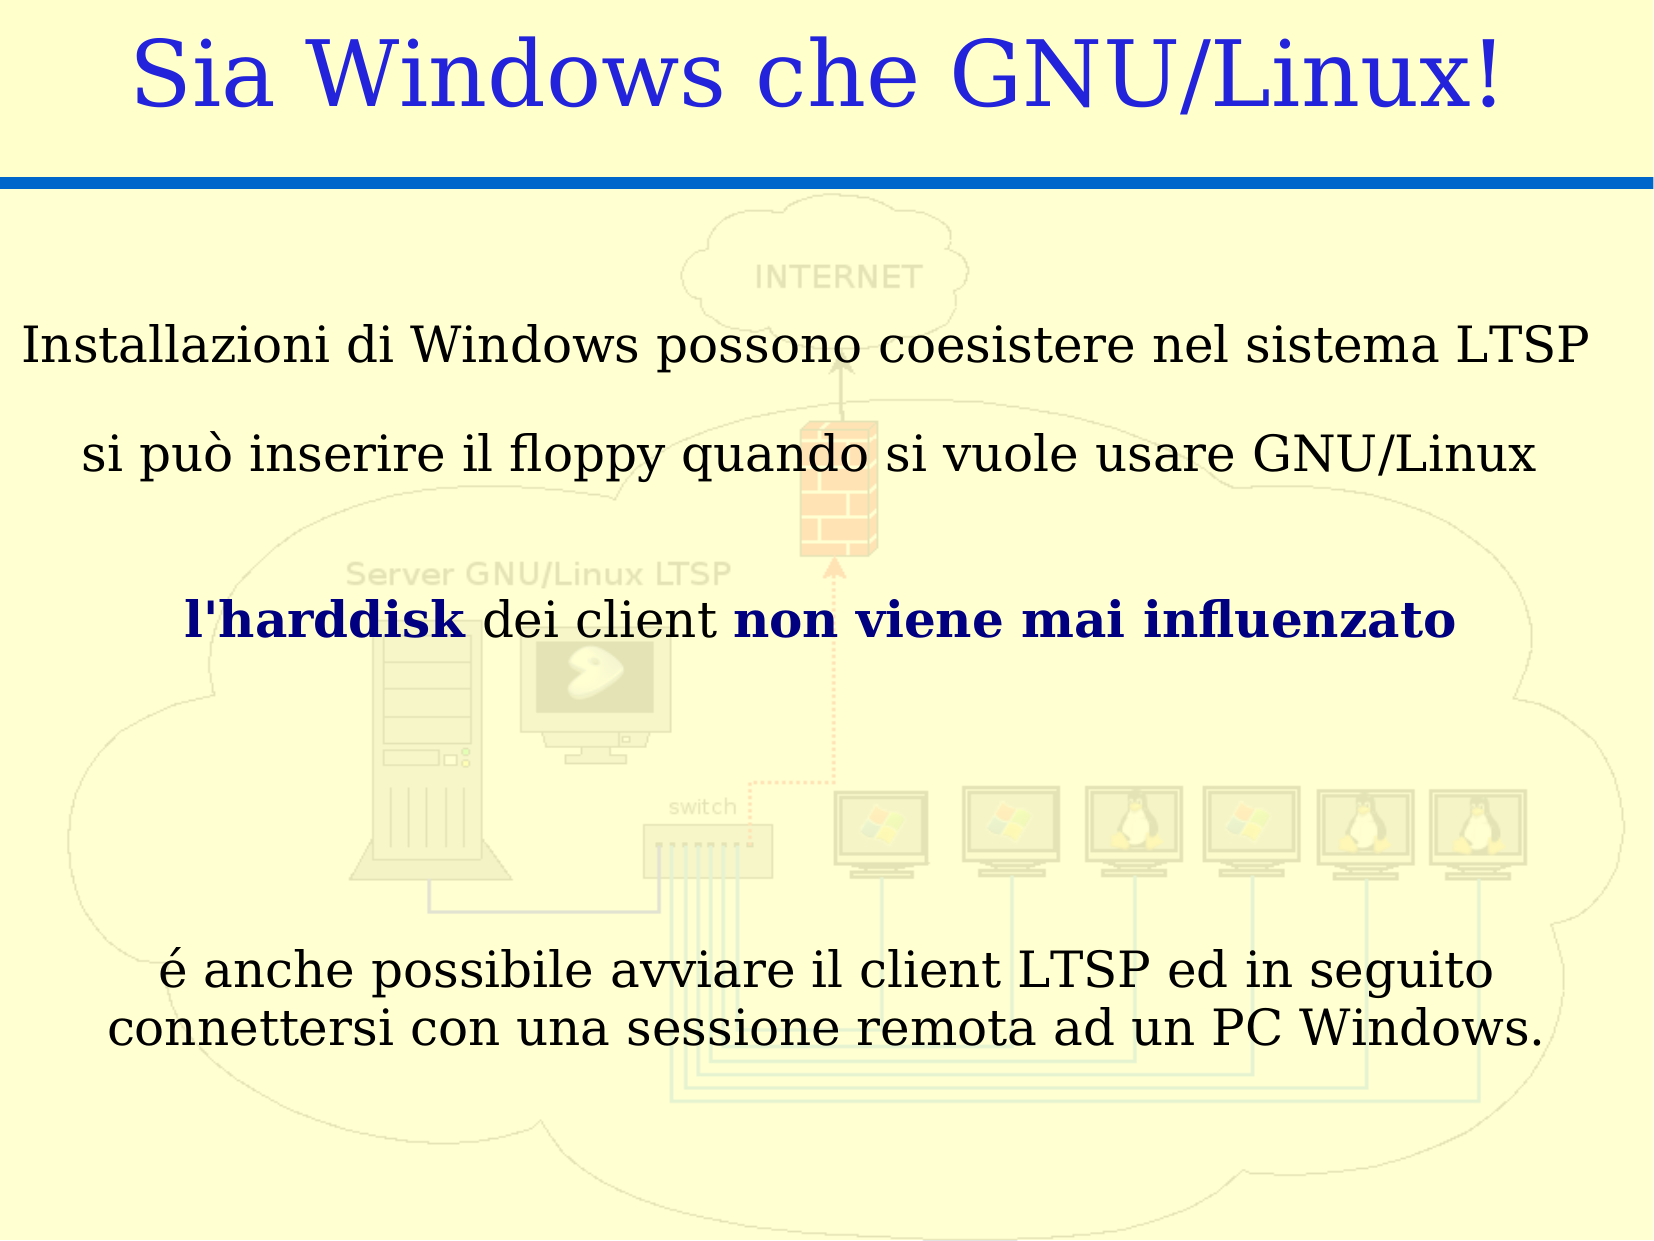

# Sia Windows che GNU/Linux!
Installazioni di Windows possono coesistere nel sistema LTSP
si può inserire il floppy quando si vuole usare GNU/Linux
l'harddisk dei client non viene mai influenzato
é anche possibile avviare il client LTSP ed in seguito connettersi con una sessione remota ad un PC Windows.